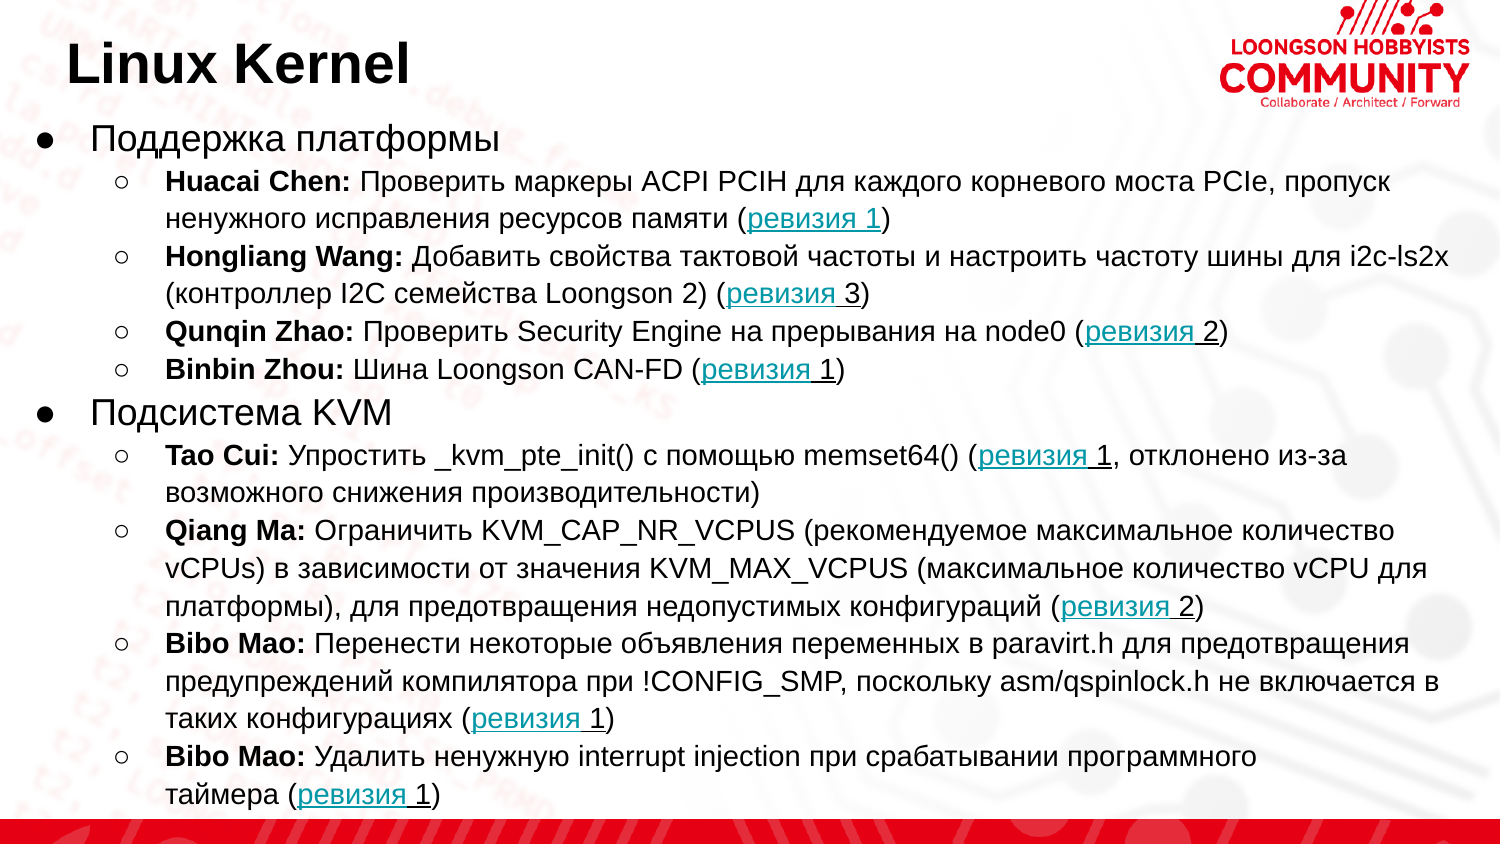

# Linux Kernel
Поддержка платформы
Huacai Chen: Проверить маркеры ACPI PCIH для каждого корневого моста PCIe, пропуск ненужного исправления ресурсов памяти (ревизия 1)
Hongliang Wang: Добавить свойства тактовой частоты и настроить частоту шины для i2c-ls2x (контроллер I2C семейства Loongson 2) (ревизия 3)
Qunqin Zhao: Проверить Security Engine на прерывания на node0 (ревизия 2)
Binbin Zhou: Шина Loongson CAN-FD (ревизия 1)
Подсистема KVM
Tao Cui: Упростить _kvm_pte_init() с помощью memset64() (ревизия 1, отклонено из-за возможного снижения производительности)
Qiang Ma: Ограничить KVM_CAP_NR_VCPUS (рекомендуемое максимальное количество vCPUs) в зависимости от значения KVM_MAX_VCPUS (максимальное количество vCPU для платформы), для предотвращения недопустимых конфигураций (ревизия 2)
Bibo Mao: Перенести некоторые объявления переменных в paravirt.h для предотвращения предупреждений компилятора при !CONFIG_SMP, поскольку asm/qspinlock.h не включается в таких конфигурациях (ревизия 1)
Bibo Mao: Удалить ненужную interrupt injection при срабатывании программного
таймера (ревизия 1)